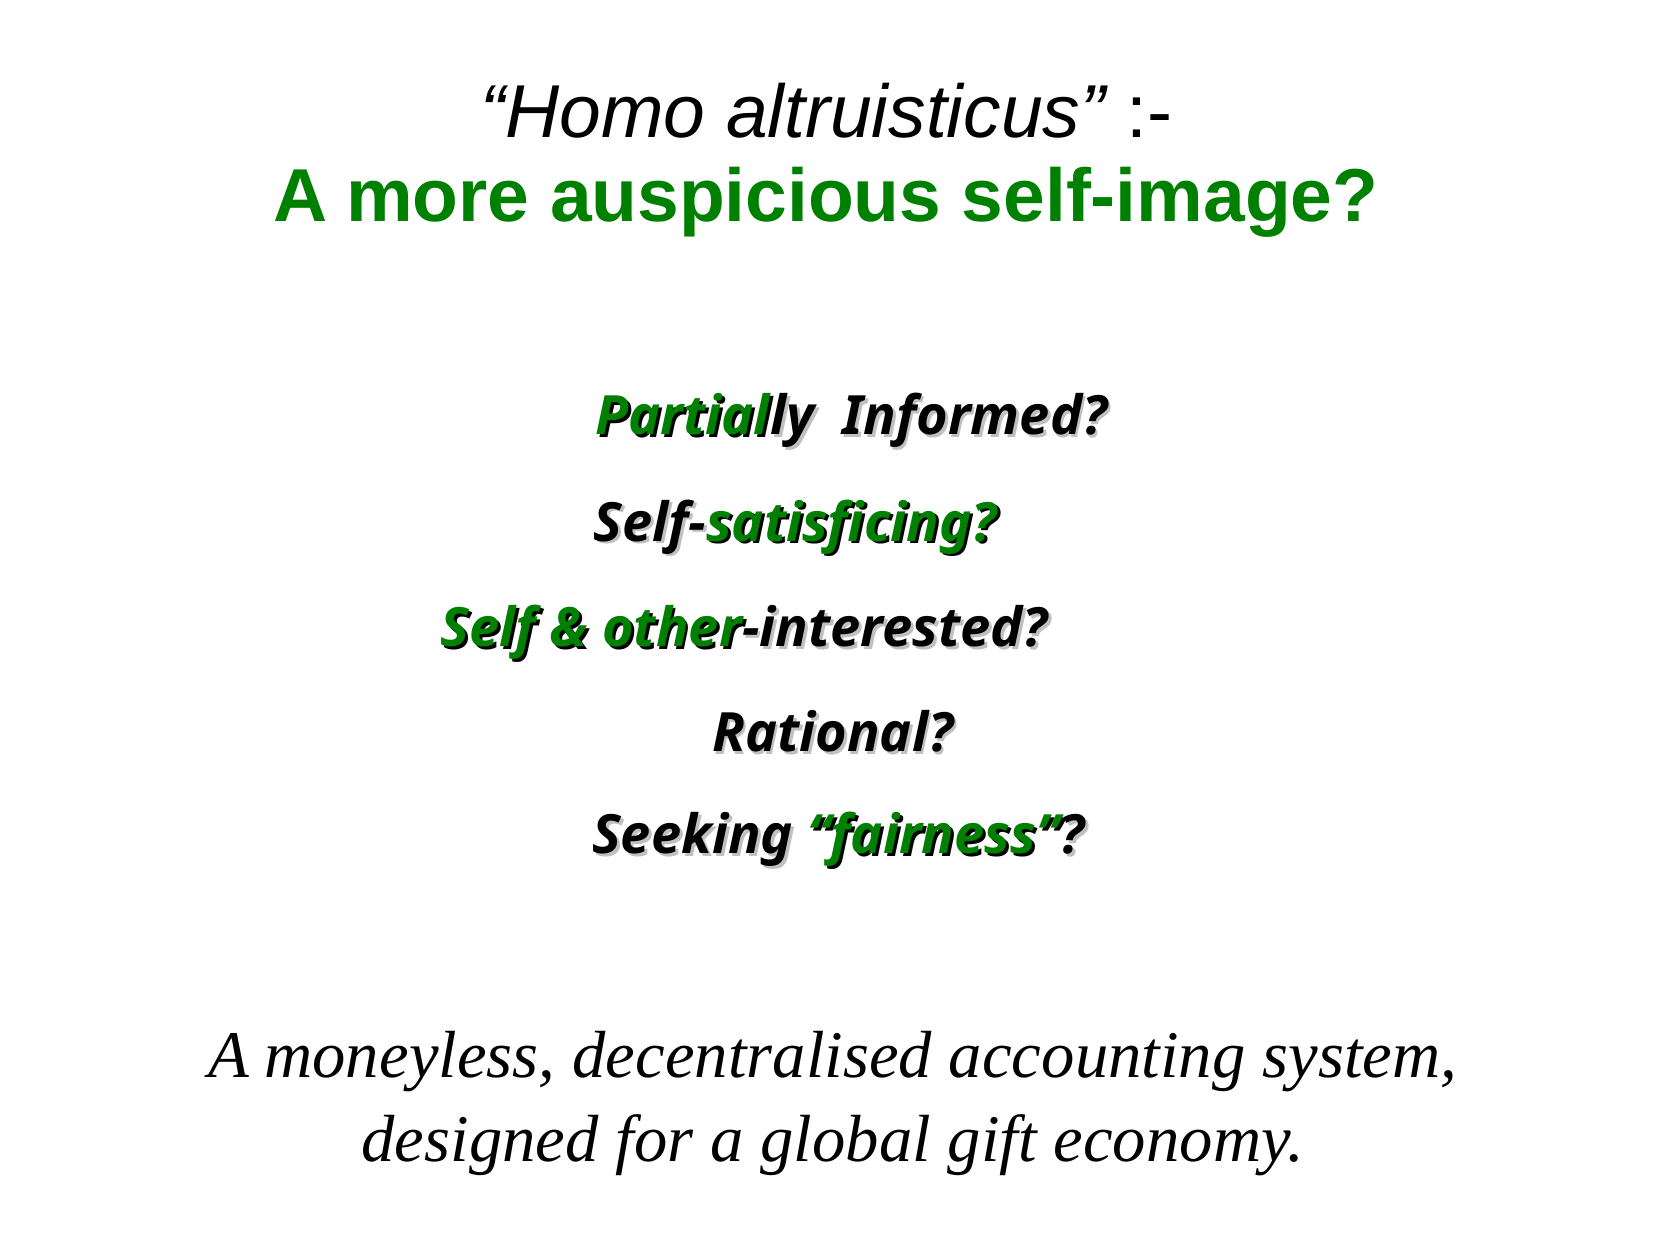

# “Homo altruisticus” :- A more auspicious self-image?
Partially Informed?
Perfectly Informed?
Self-maximising?
Self-interested?
Rational?
Amoral?
Self-satisficing?
Self & other-interested?
Seeking “fairness”?
A moneyless, decentralised accounting system,
designed for a global gift economy.